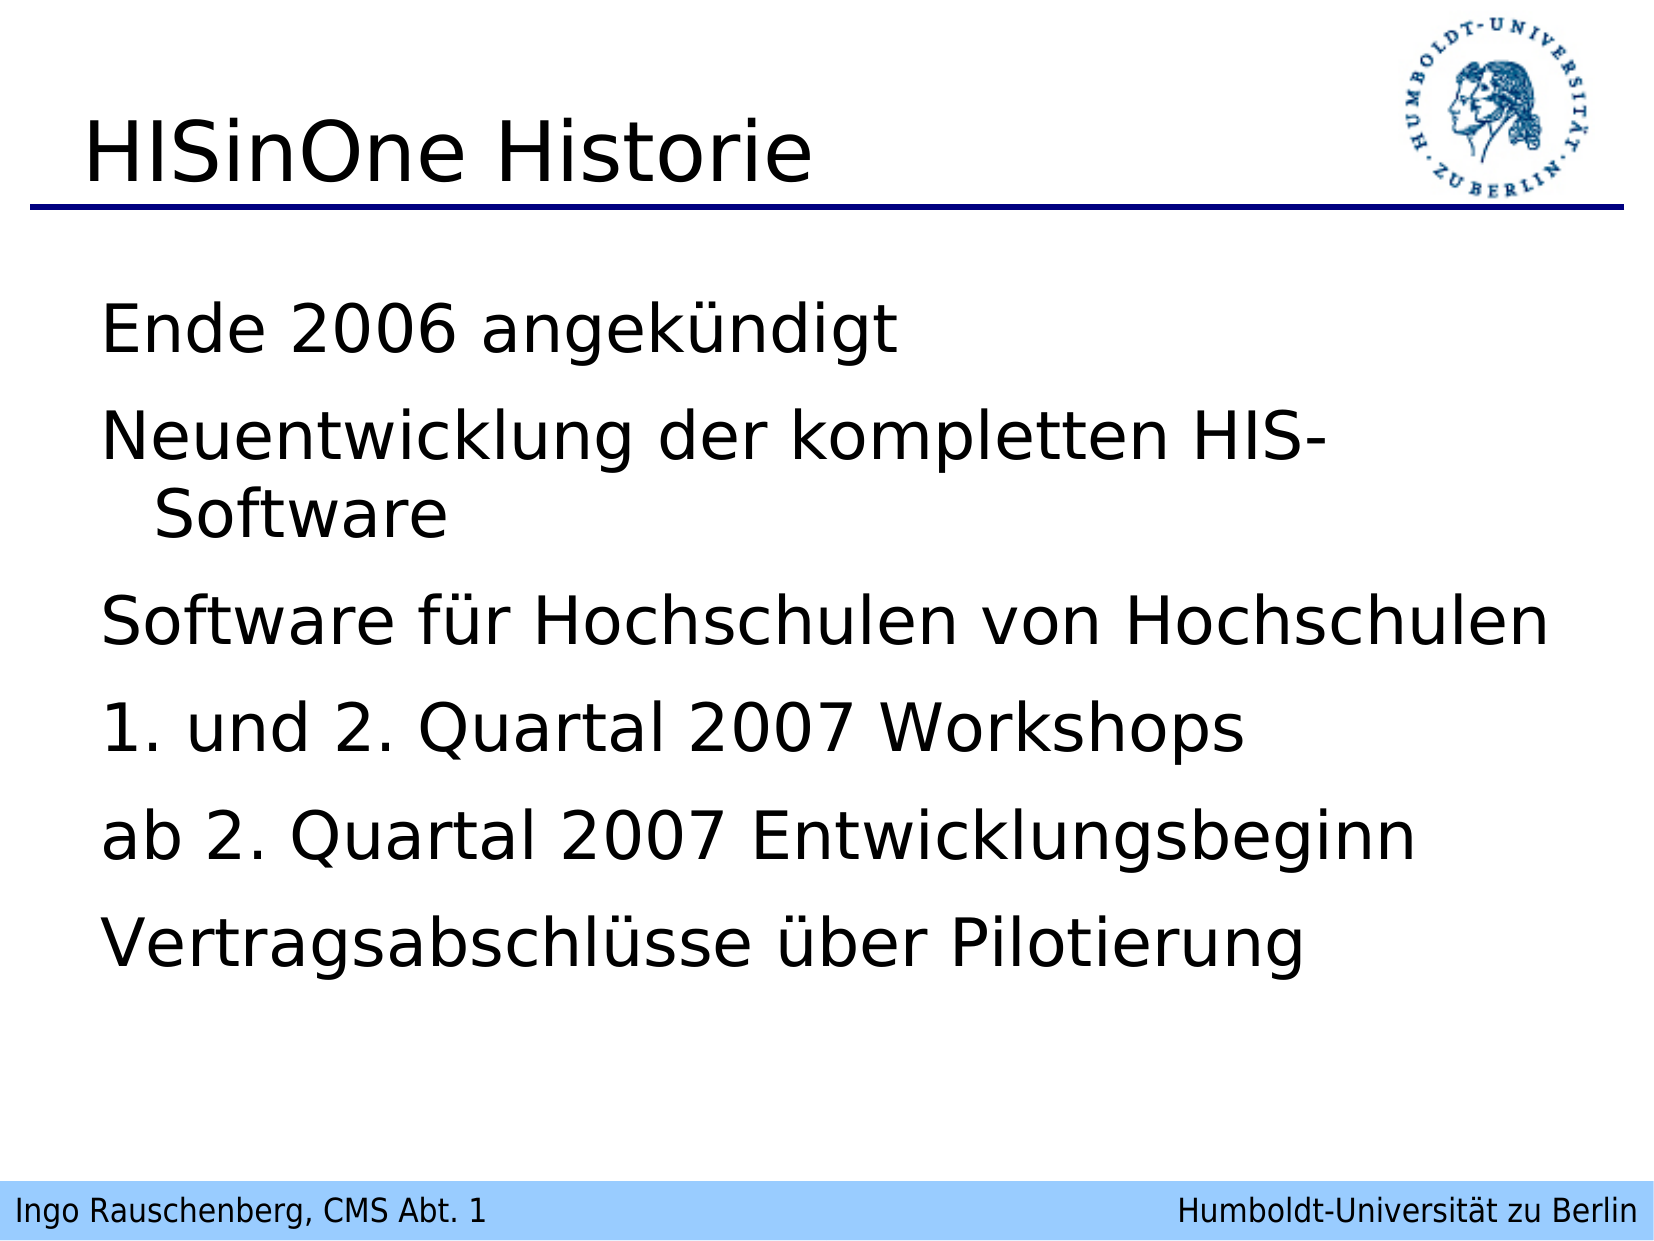

# HISinOne Historie
Ende 2006 angekündigt
Neuentwicklung der kompletten HIS-Software
Software für Hochschulen von Hochschulen
1. und 2. Quartal 2007 Workshops
ab 2. Quartal 2007 Entwicklungsbeginn
Vertragsabschlüsse über Pilotierung
Ingo Rauschenberg, CMS Abt. 1
Humboldt-Universität zu Berlin